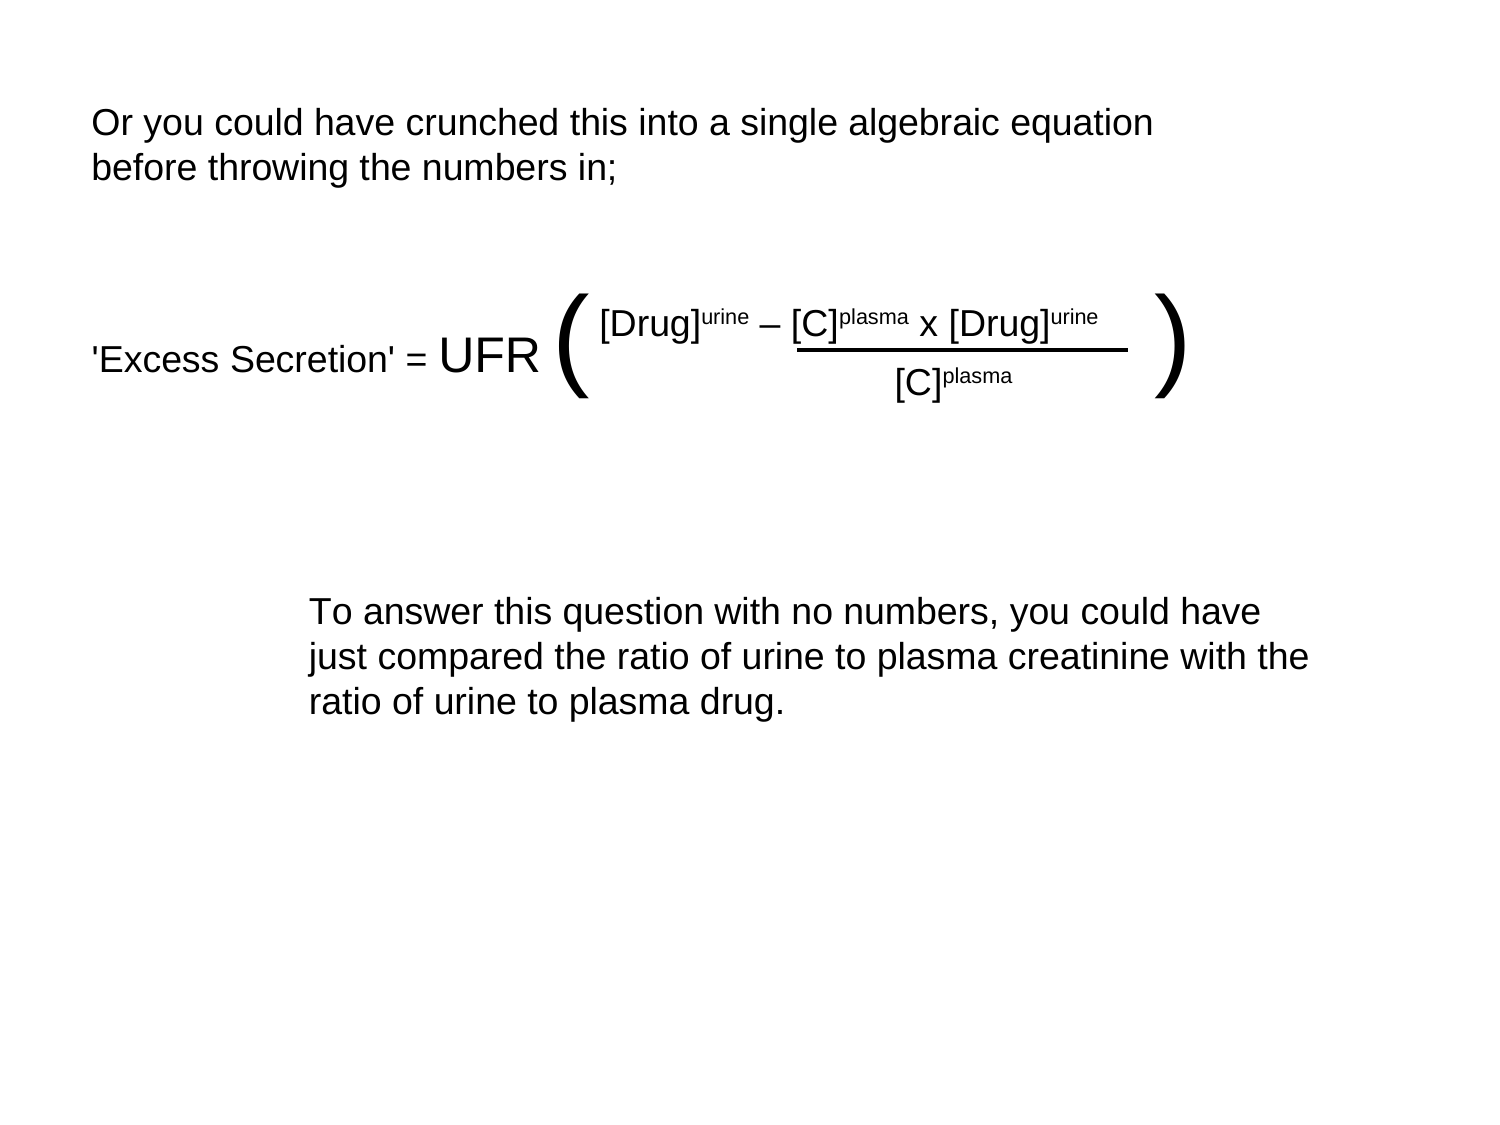

Or you could have crunched this into a single algebraic equation before throwing the numbers in;
(
)
[Drug]urine – [C]plasma x [Drug]urine
'Excess Secretion' = UFR
[C]plasma
To answer this question with no numbers, you could have just compared the ratio of urine to plasma creatinine with the ratio of urine to plasma drug.